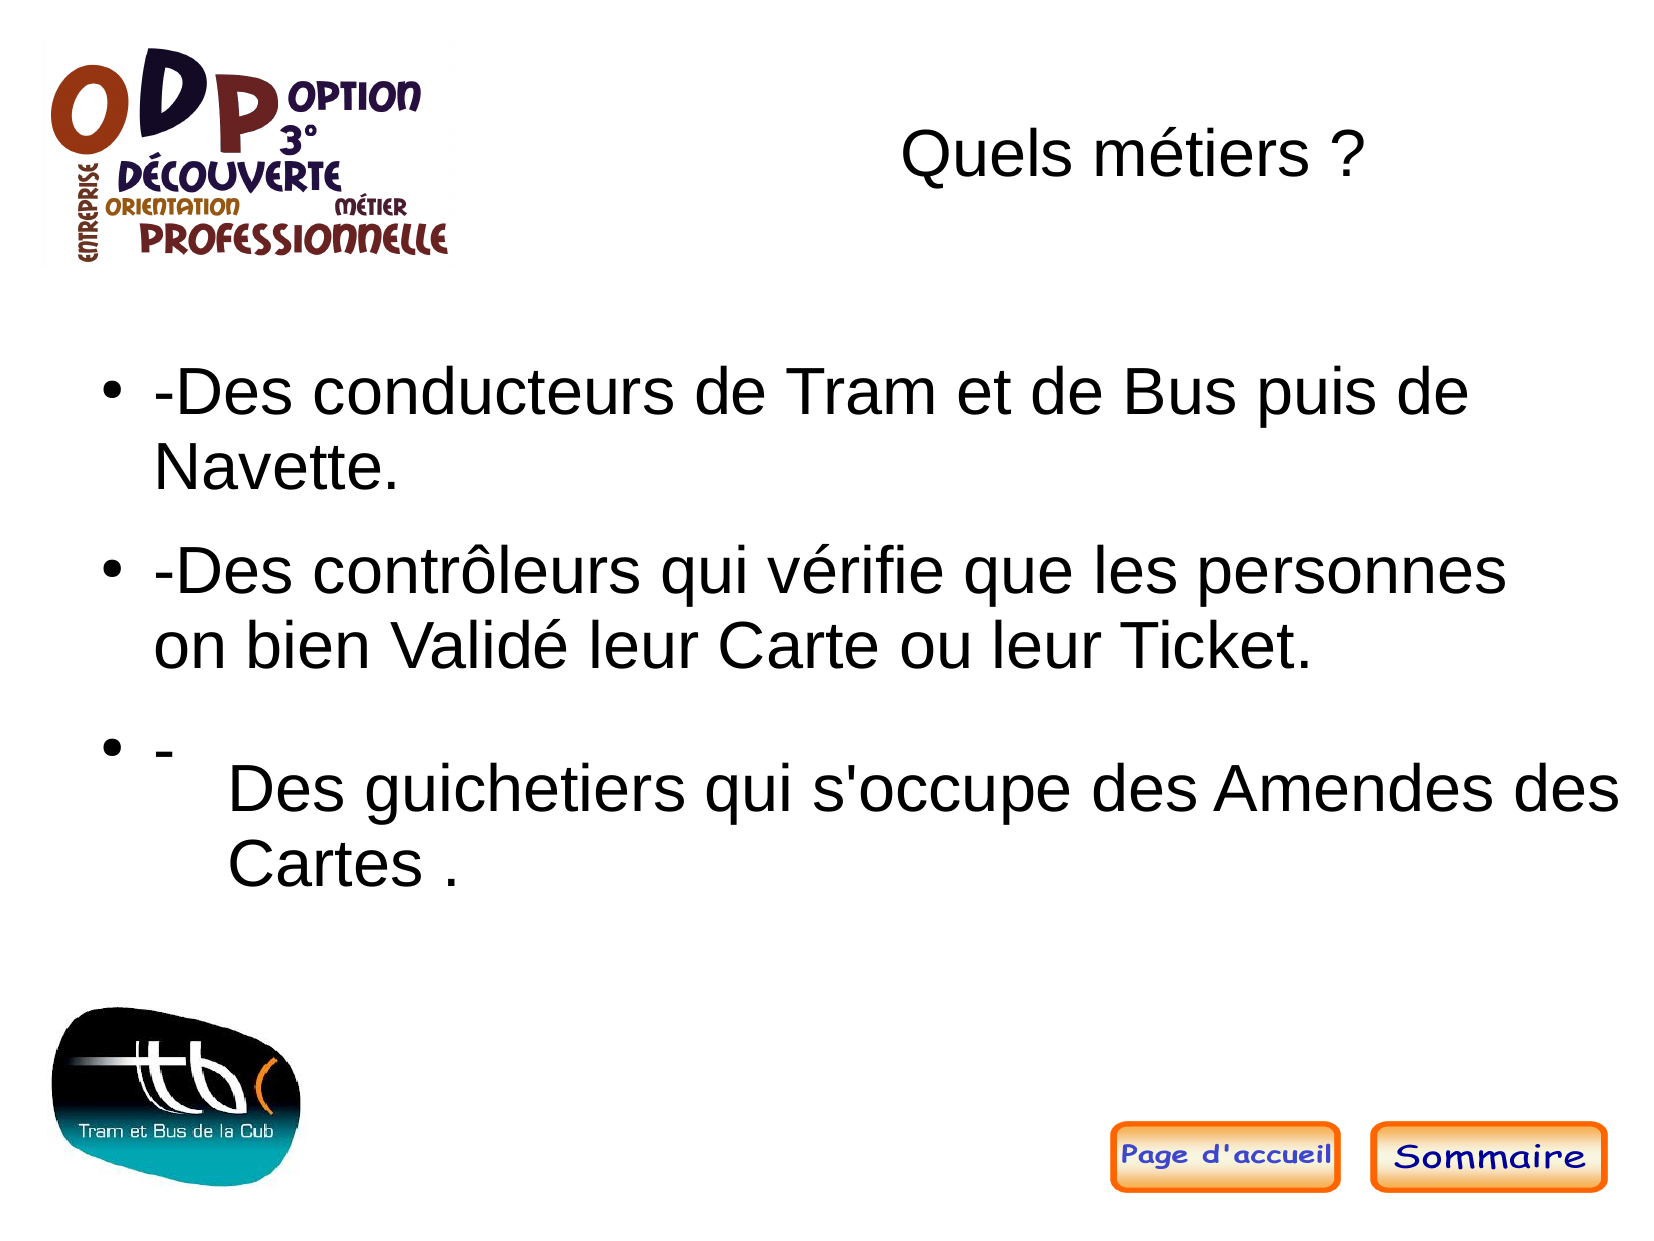

# Quels métiers ?
-Des conducteurs de Tram et de Bus puis de Navette.
-Des contrôleurs qui vérifie que les personnes on bien Validé leur Carte ou leur Ticket.
-
Des guichetiers qui s'occupe des Amendes des
Cartes .
Petit logo